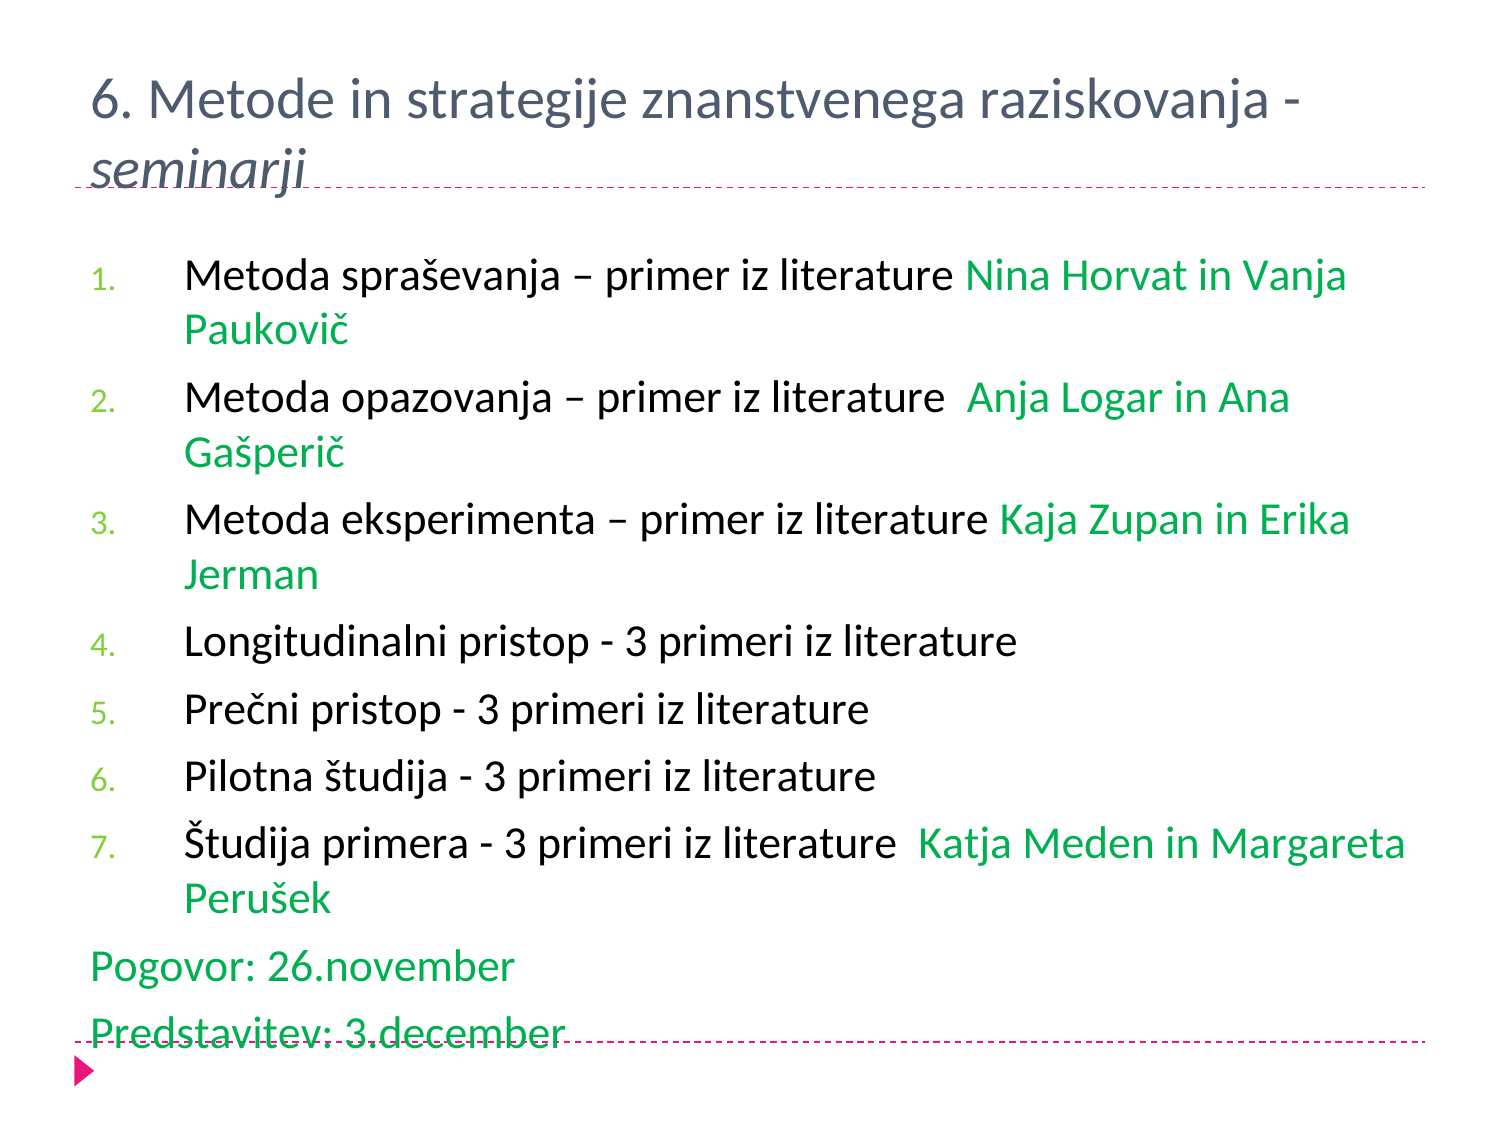

# 6. Metode in strategije znanstvenega raziskovanja - seminarji
Metoda spraševanja – primer iz literature Nina Horvat in Vanja Paukovič
Metoda opazovanja – primer iz literature Anja Logar in Ana Gašperič
Metoda eksperimenta – primer iz literature Kaja Zupan in Erika Jerman
Longitudinalni pristop - 3 primeri iz literature
Prečni pristop - 3 primeri iz literature
Pilotna študija - 3 primeri iz literature
Študija primera - 3 primeri iz literature Katja Meden in Margareta Perušek
Pogovor: 26.november
Predstavitev: 3.december